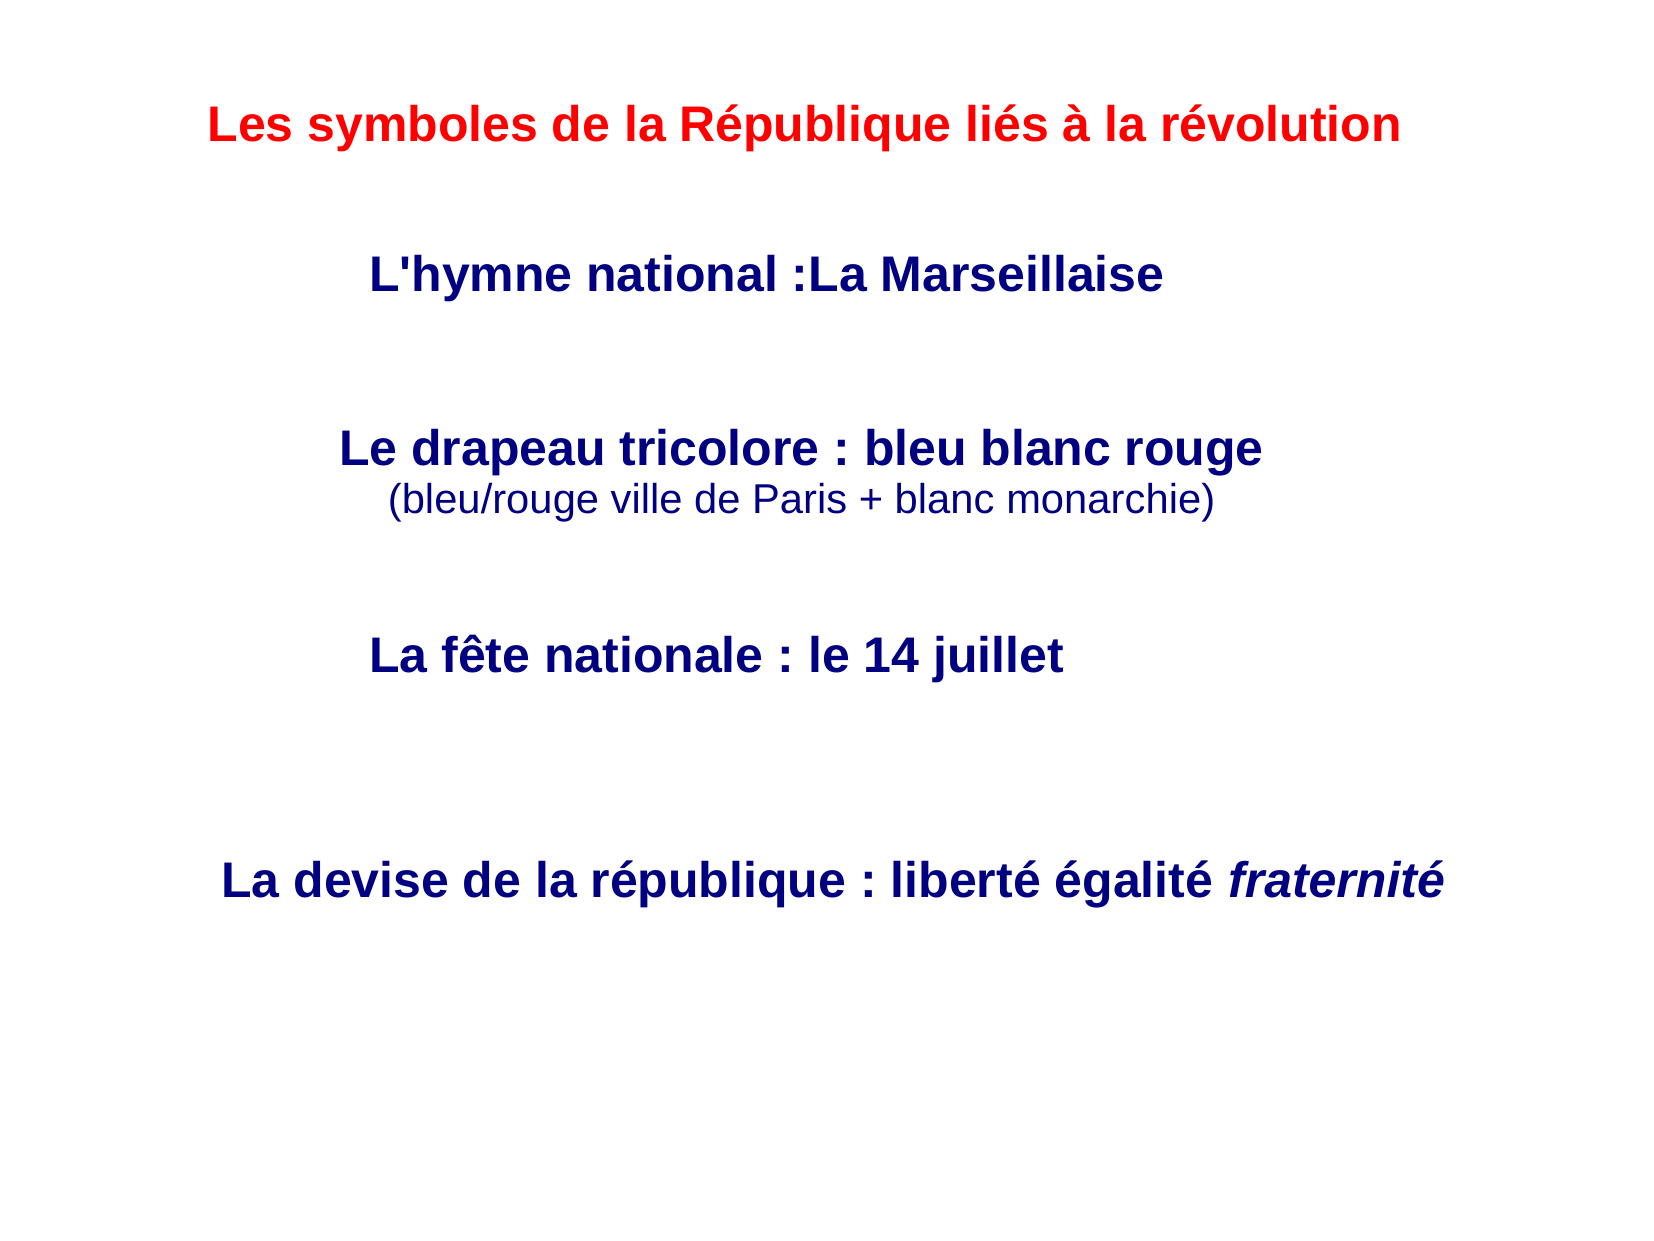

Les symboles de la République liés à la révolution
L'hymne national :La Marseillaise
Le drapeau tricolore : bleu blanc rouge
(bleu/rouge ville de Paris + blanc monarchie)
La fête nationale : le 14 juillet
La devise de la république : liberté égalité fraternité